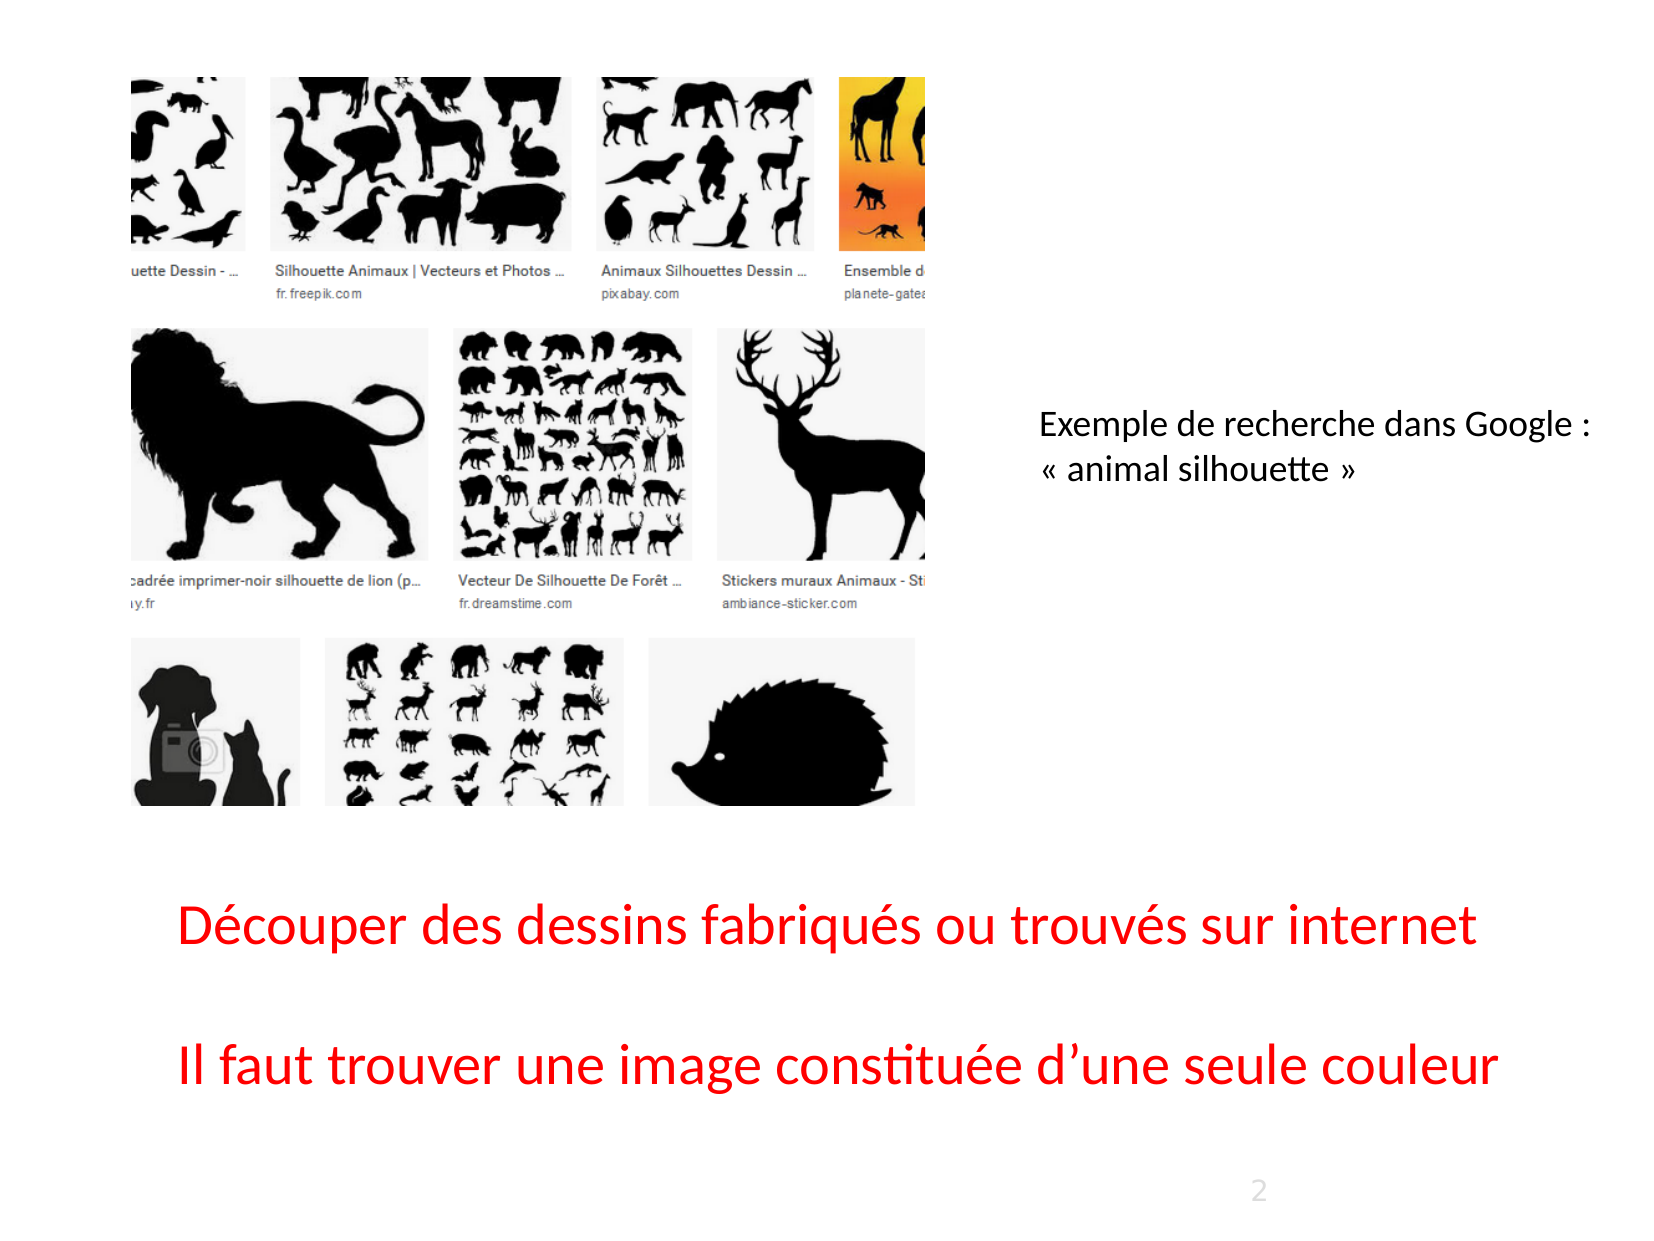

Exemple de recherche dans Google :
« animal silhouette »
Découper des dessins fabriqués ou trouvés sur internet
Il faut trouver une image constituée d’une seule couleur